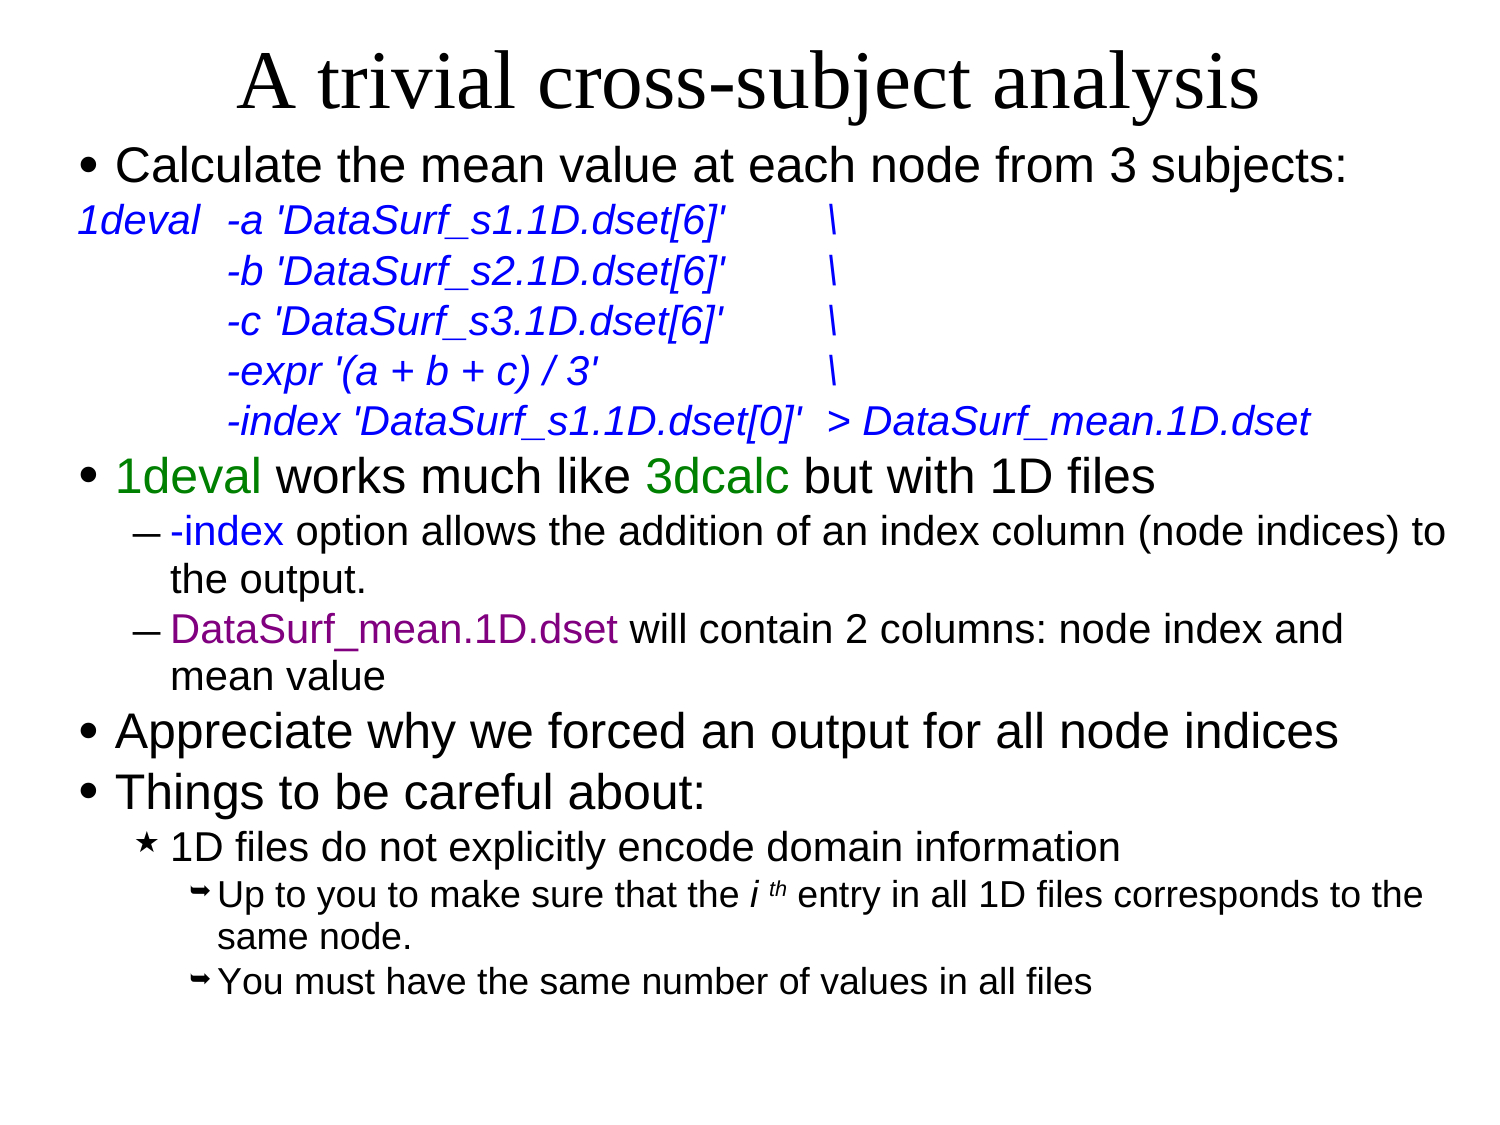

# A trivial cross-subject analysis
Calculate the mean value at each node from 3 subjects:
1deval 	-a 'DataSurf_s1.1D.dset[6]'	\
		-b 'DataSurf_s2.1D.dset[6]'	\
		-c 'DataSurf_s3.1D.dset[6]'	\
		-expr '(a + b + c) / 3'		\
		-index 'DataSurf_s1.1D.dset[0]'	> DataSurf_mean.1D.dset
1deval works much like 3dcalc but with 1D files
-index option allows the addition of an index column (node indices) to the output.
DataSurf_mean.1D.dset will contain 2 columns: node index and mean value
Appreciate why we forced an output for all node indices
Things to be careful about:
1D files do not explicitly encode domain information
Up to you to make sure that the i th entry in all 1D files corresponds to the same node.
You must have the same number of values in all files